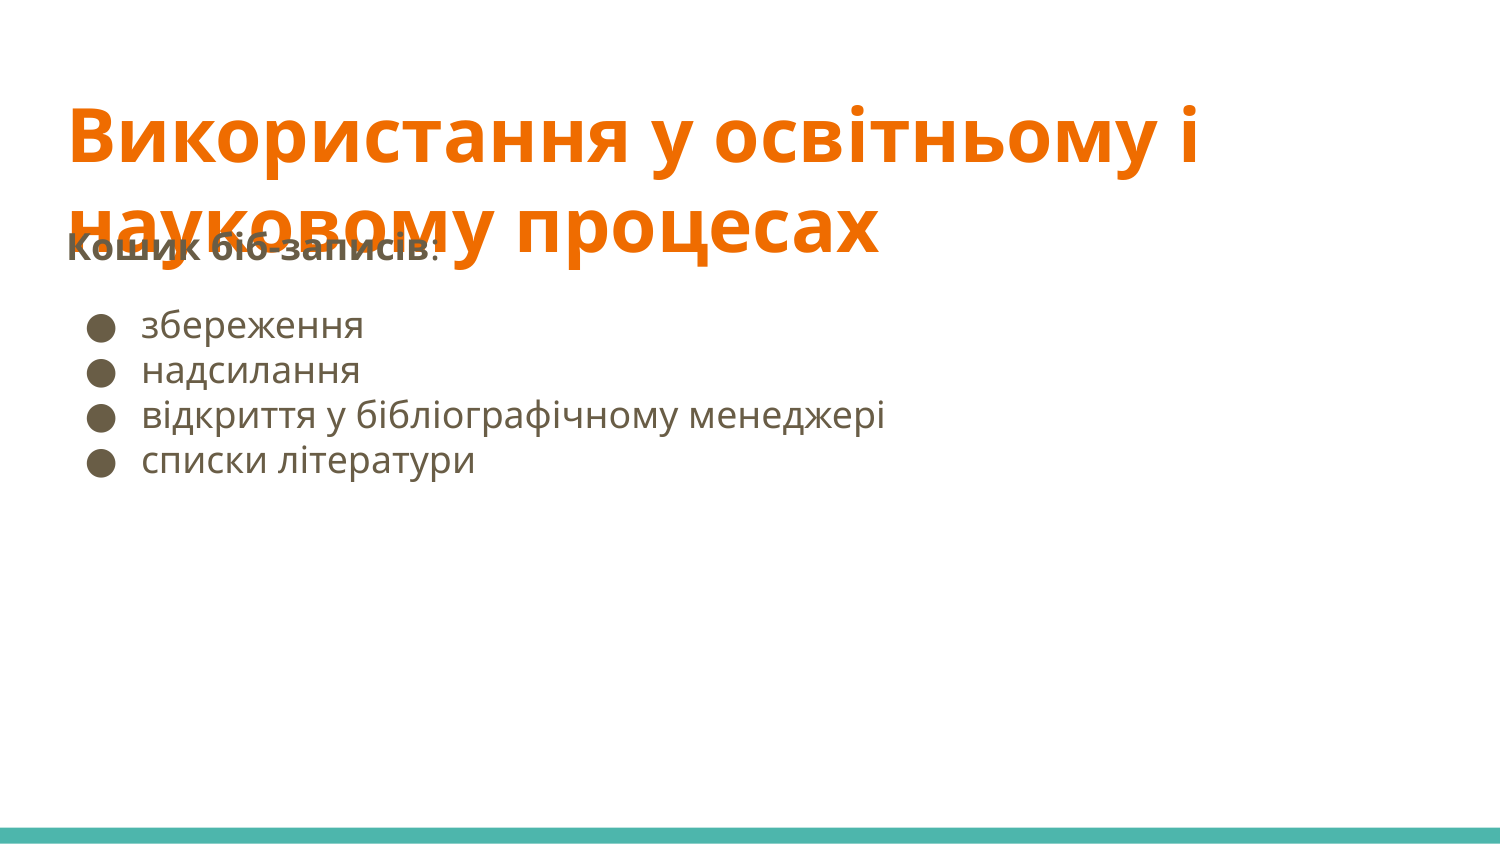

# Використання у освітньому і науковому процесах
Кошик біб-записів:
збереження
надсилання
відкриття у бібліографічному менеджері
списки літератури